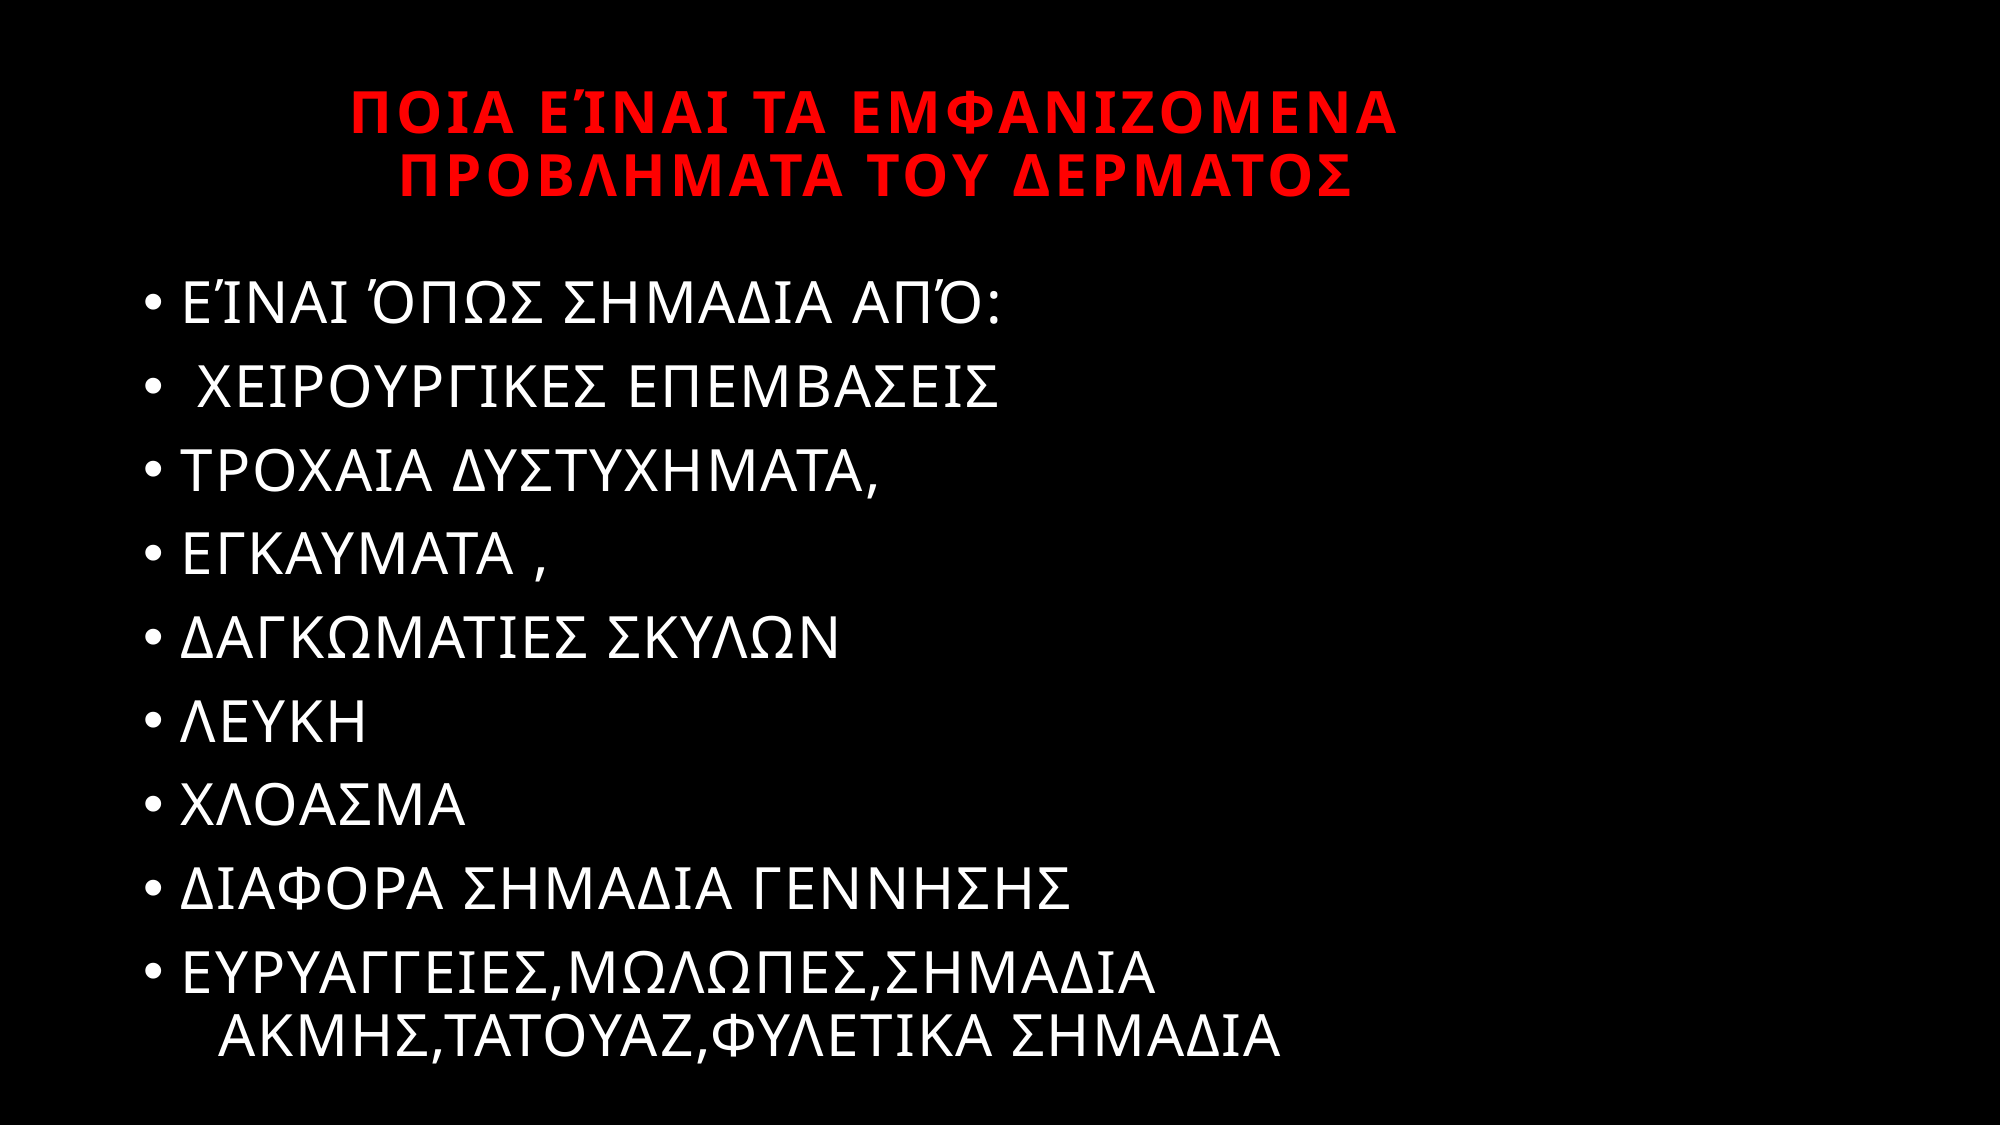

# ΠΟΙΑ ΕΊΝΑΙ ΤΑ ΕΜΦΑΝΙΖΟΜΕΝΑ ΠΡΟΒΛΗΜΑΤΑ ΤΟΥ ΔΕΡΜΑΤΟΣ
ΕΊΝΑΙ ΌΠΩΣ ΣΗΜΑΔΙΑ ΑΠΌ:
 ΧΕΙΡΟΥΡΓΙΚΕΣ ΕΠΕΜΒΑΣΕΙΣ
ΤΡΟΧΑΙΑ ΔΥΣΤΥΧΗΜΑΤΑ,
ΕΓΚΑΥΜΑΤΑ ,
ΔΑΓΚΩΜΑΤΙΕΣ ΣΚΥΛΩΝ
ΛΕΥΚΗ
ΧΛΟΑΣΜΑ
ΔΙΑΦΟΡΑ ΣΗΜΑΔΙΑ ΓΕΝΝΗΣΗΣ
ΕΥΡΥΑΓΓΕΙΕΣ,ΜΩΛΩΠΕΣ,ΣΗΜΑΔΙΑ ΑΚΜΗΣ,ΤΑΤΟΥΑΖ,ΦΥΛΕΤΙΚΑ ΣΗΜΑΔΙΑ